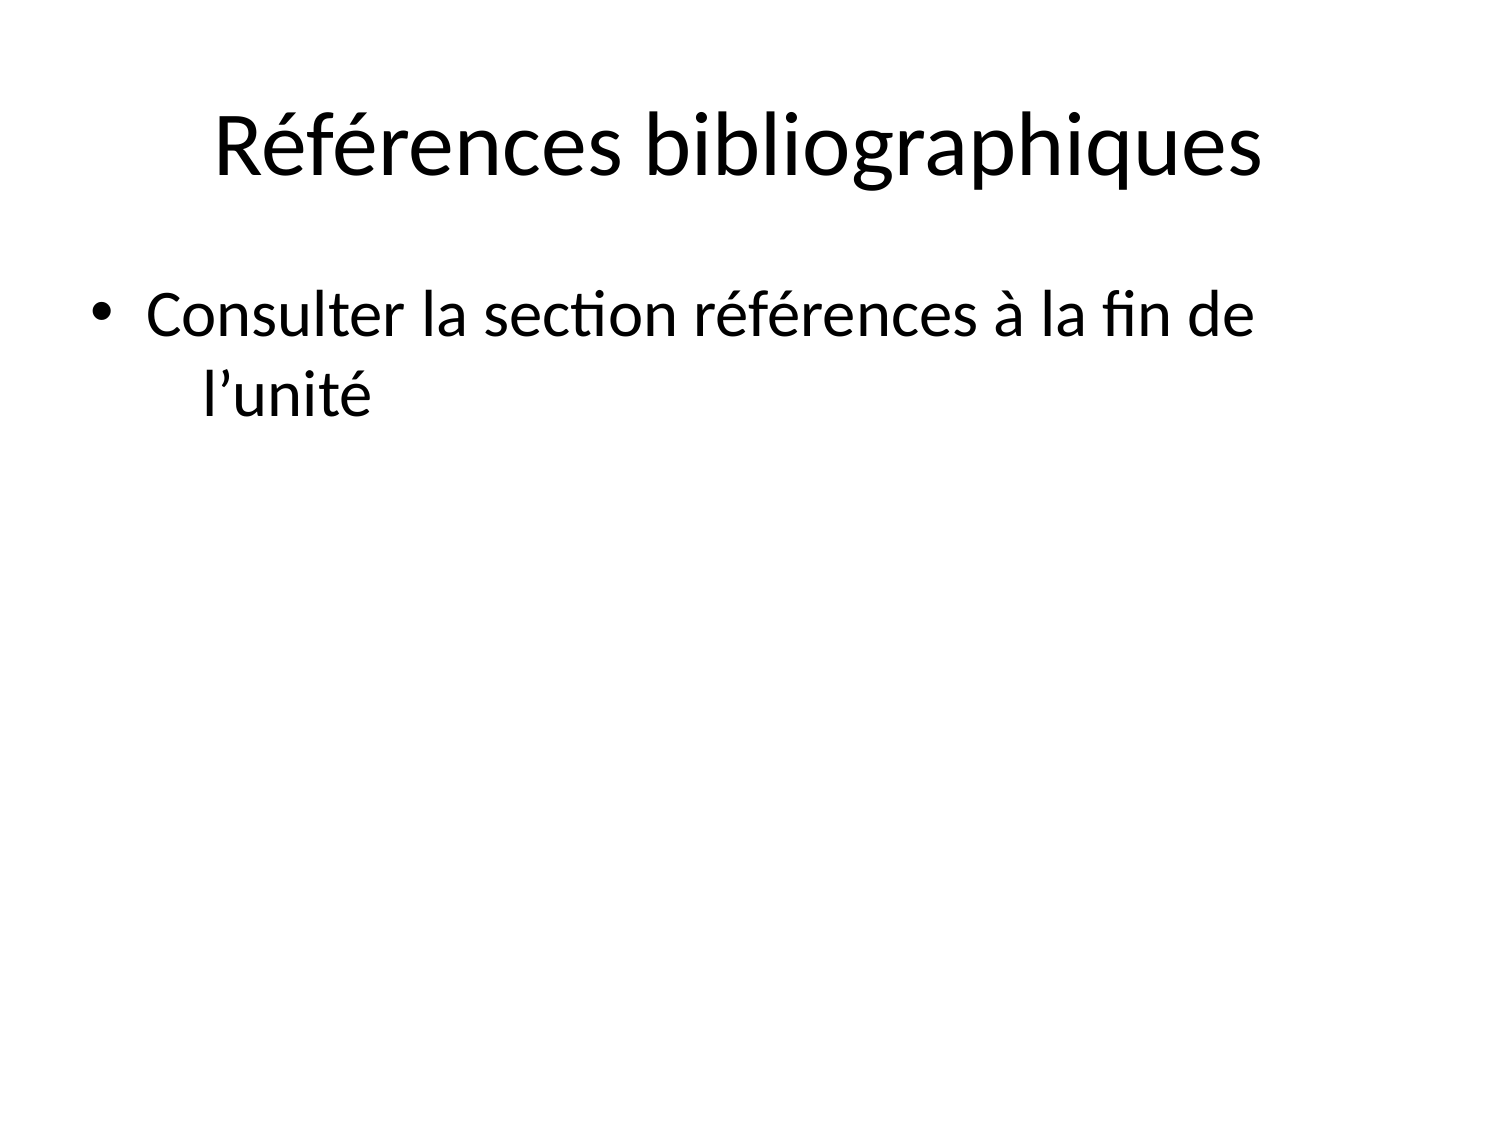

# Références bibliographiques
Consulter la section références à la fin de l’unité